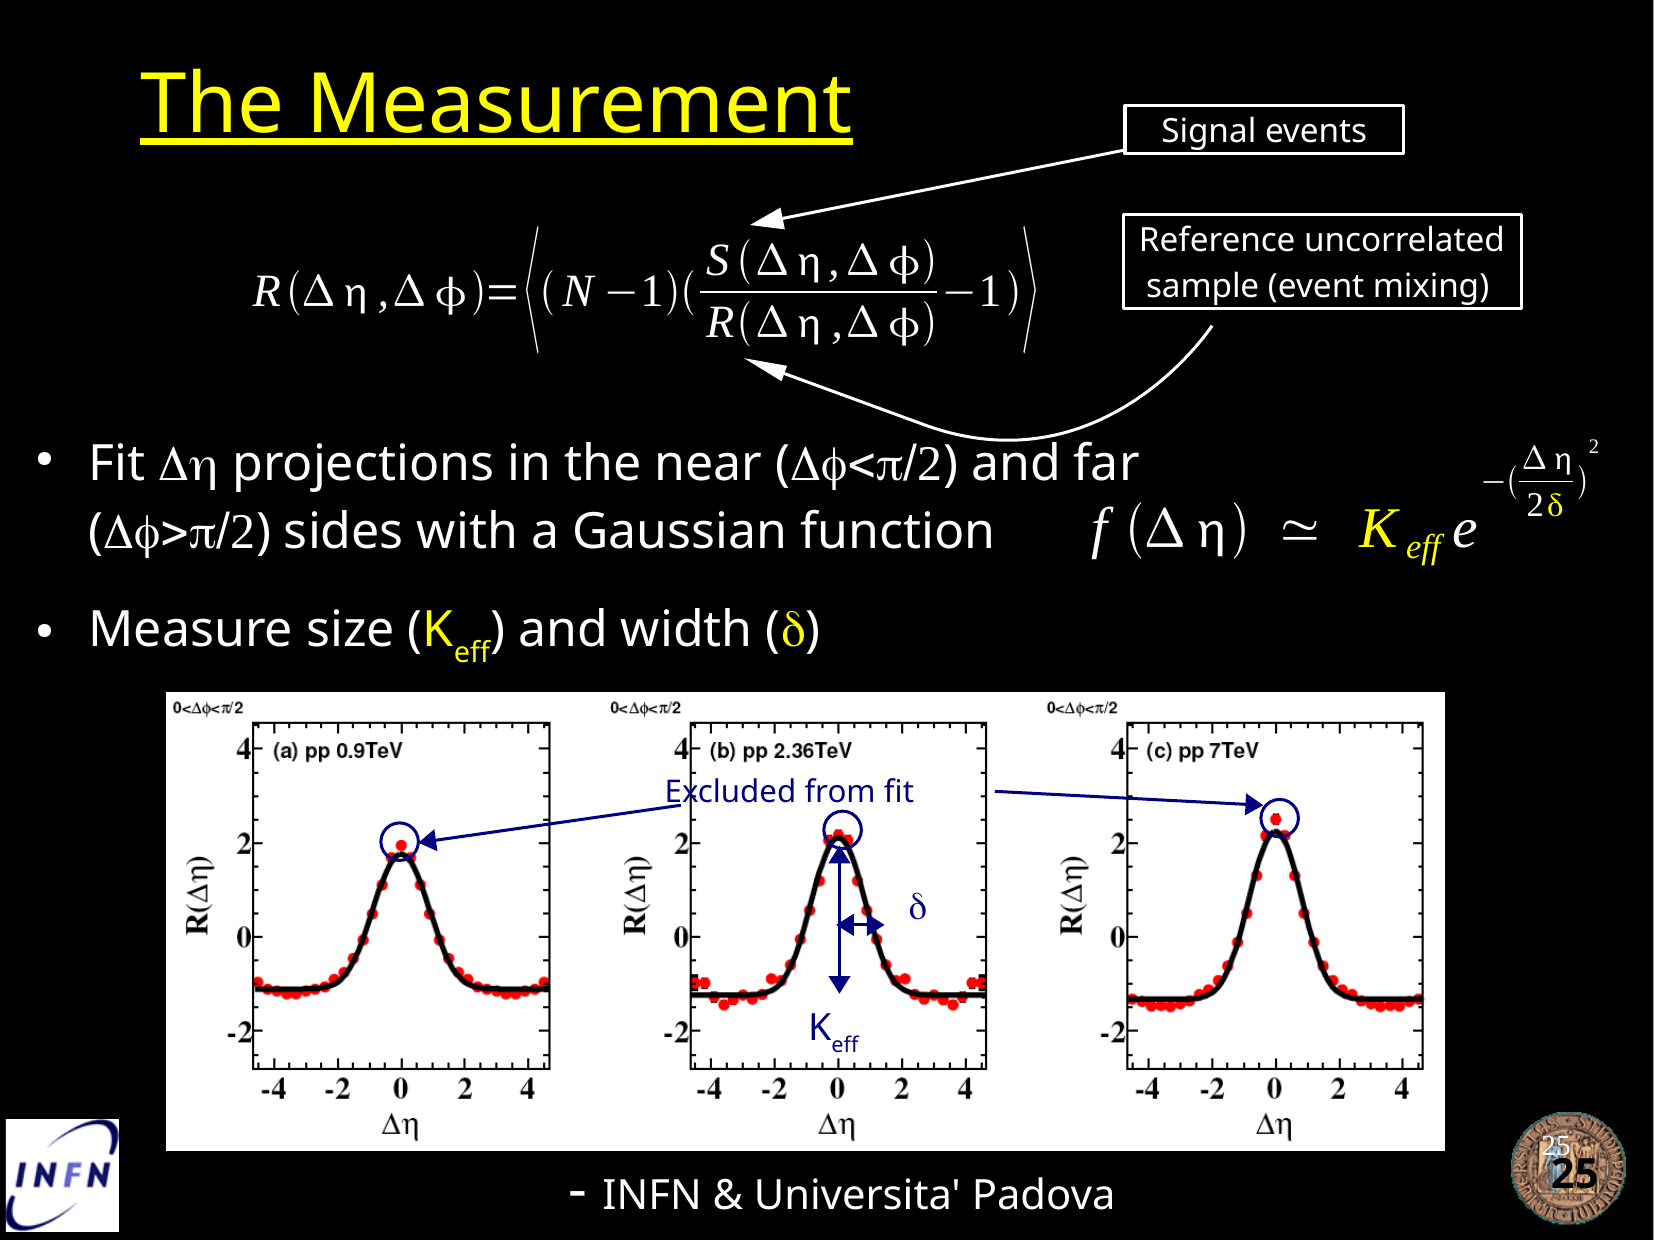

# The Measurement
Signal events
Reference uncorrelated sample (event mixing)
Fit Dh projections in the near (Df<p/2) and far (Df>p/2) sides with a Gaussian function
Measure size (Keff) and width (d)
Excluded from fit
d
Keff
25